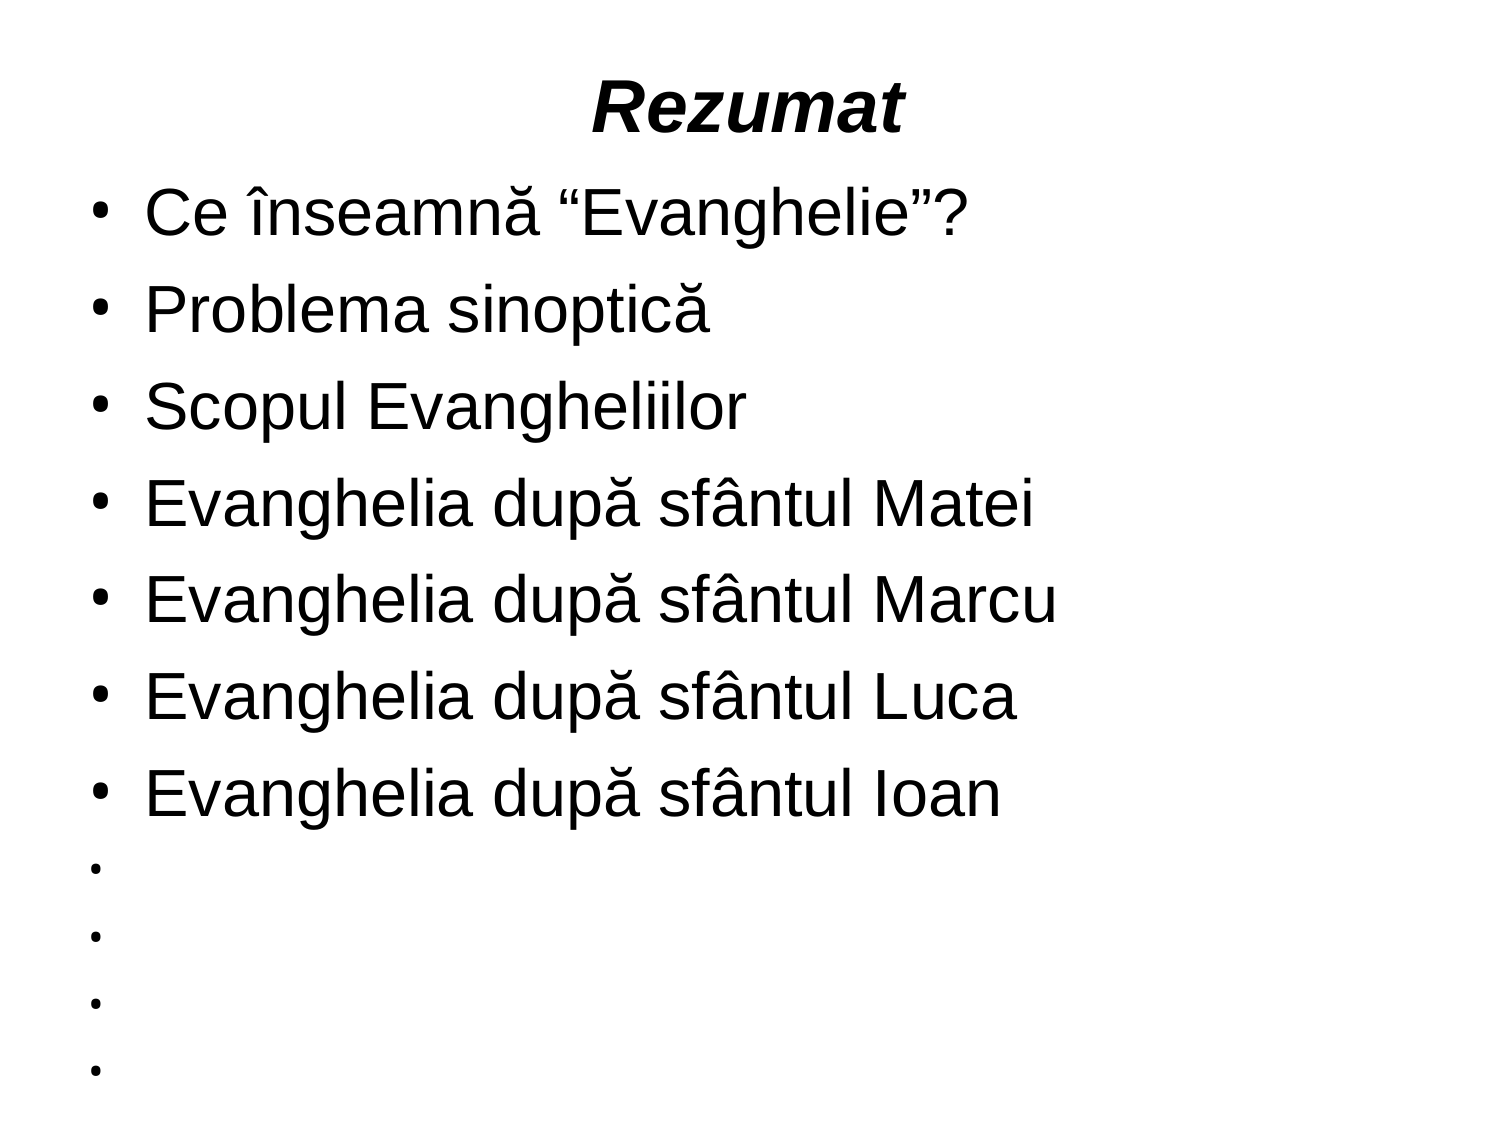

# Rezumat
Ce înseamnă “Evanghelie”?
Problema sinoptică
Scopul Evangheliilor
Evanghelia după sfântul Matei
Evanghelia după sfântul Marcu
Evanghelia după sfântul Luca
Evanghelia după sfântul Ioan